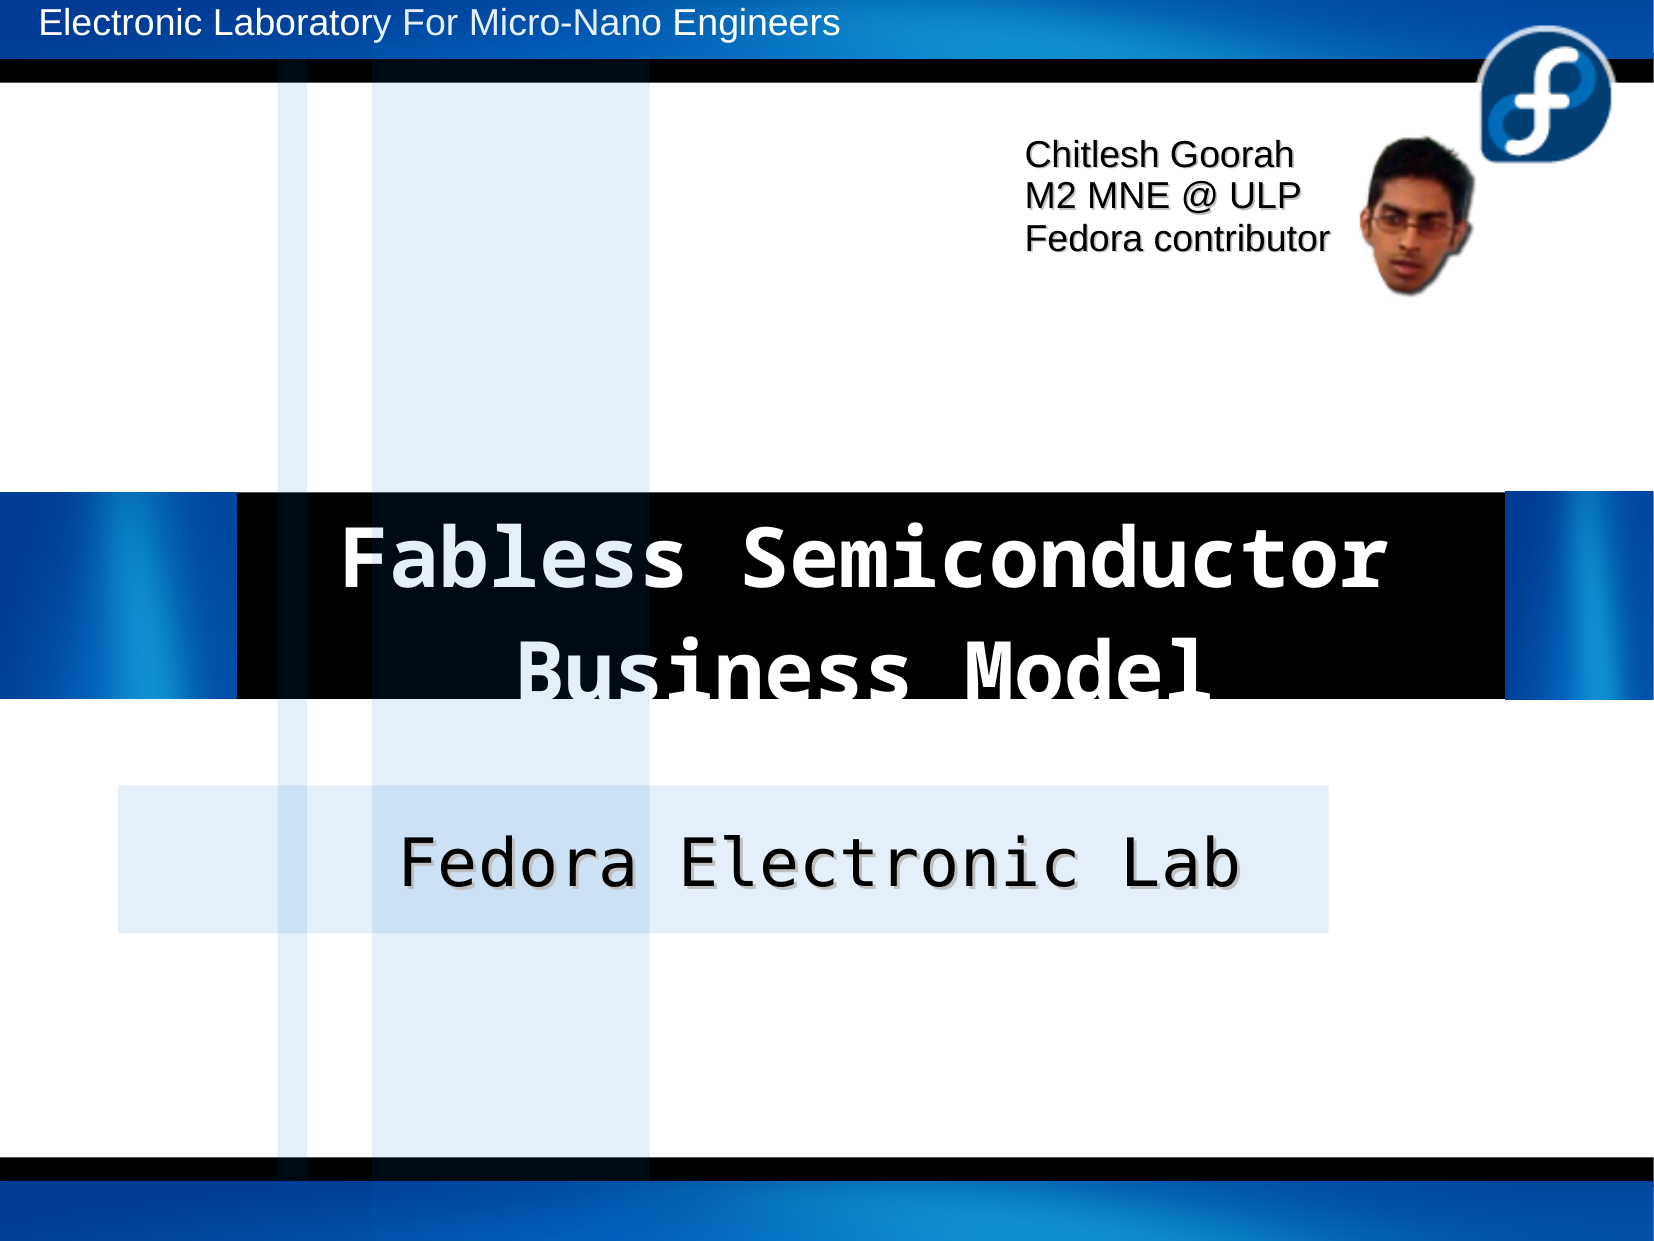

Chitlesh Goorah
M2 MNE @ ULP
Fedora contributor
Fabless Semiconductor
Business Model
Fedora Electronic Lab